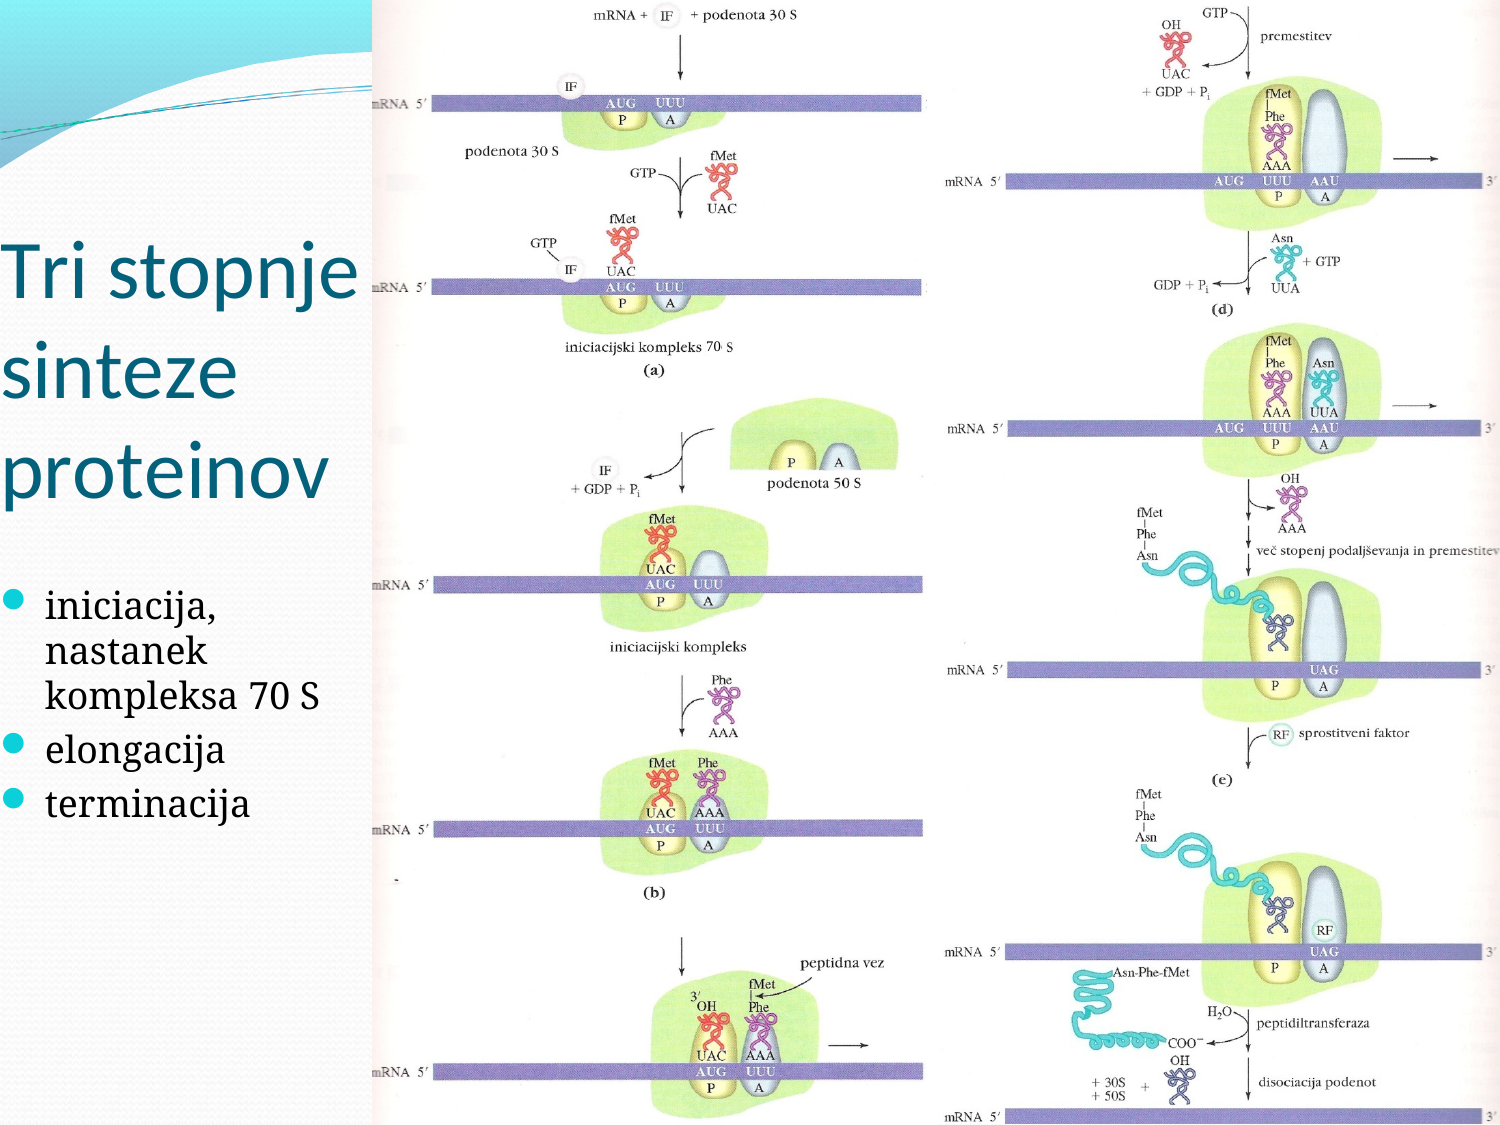

# Tri stopnje sinteze proteinov
70
iniciacija, nastanek kompleksa 70 S
elongacija
terminacija